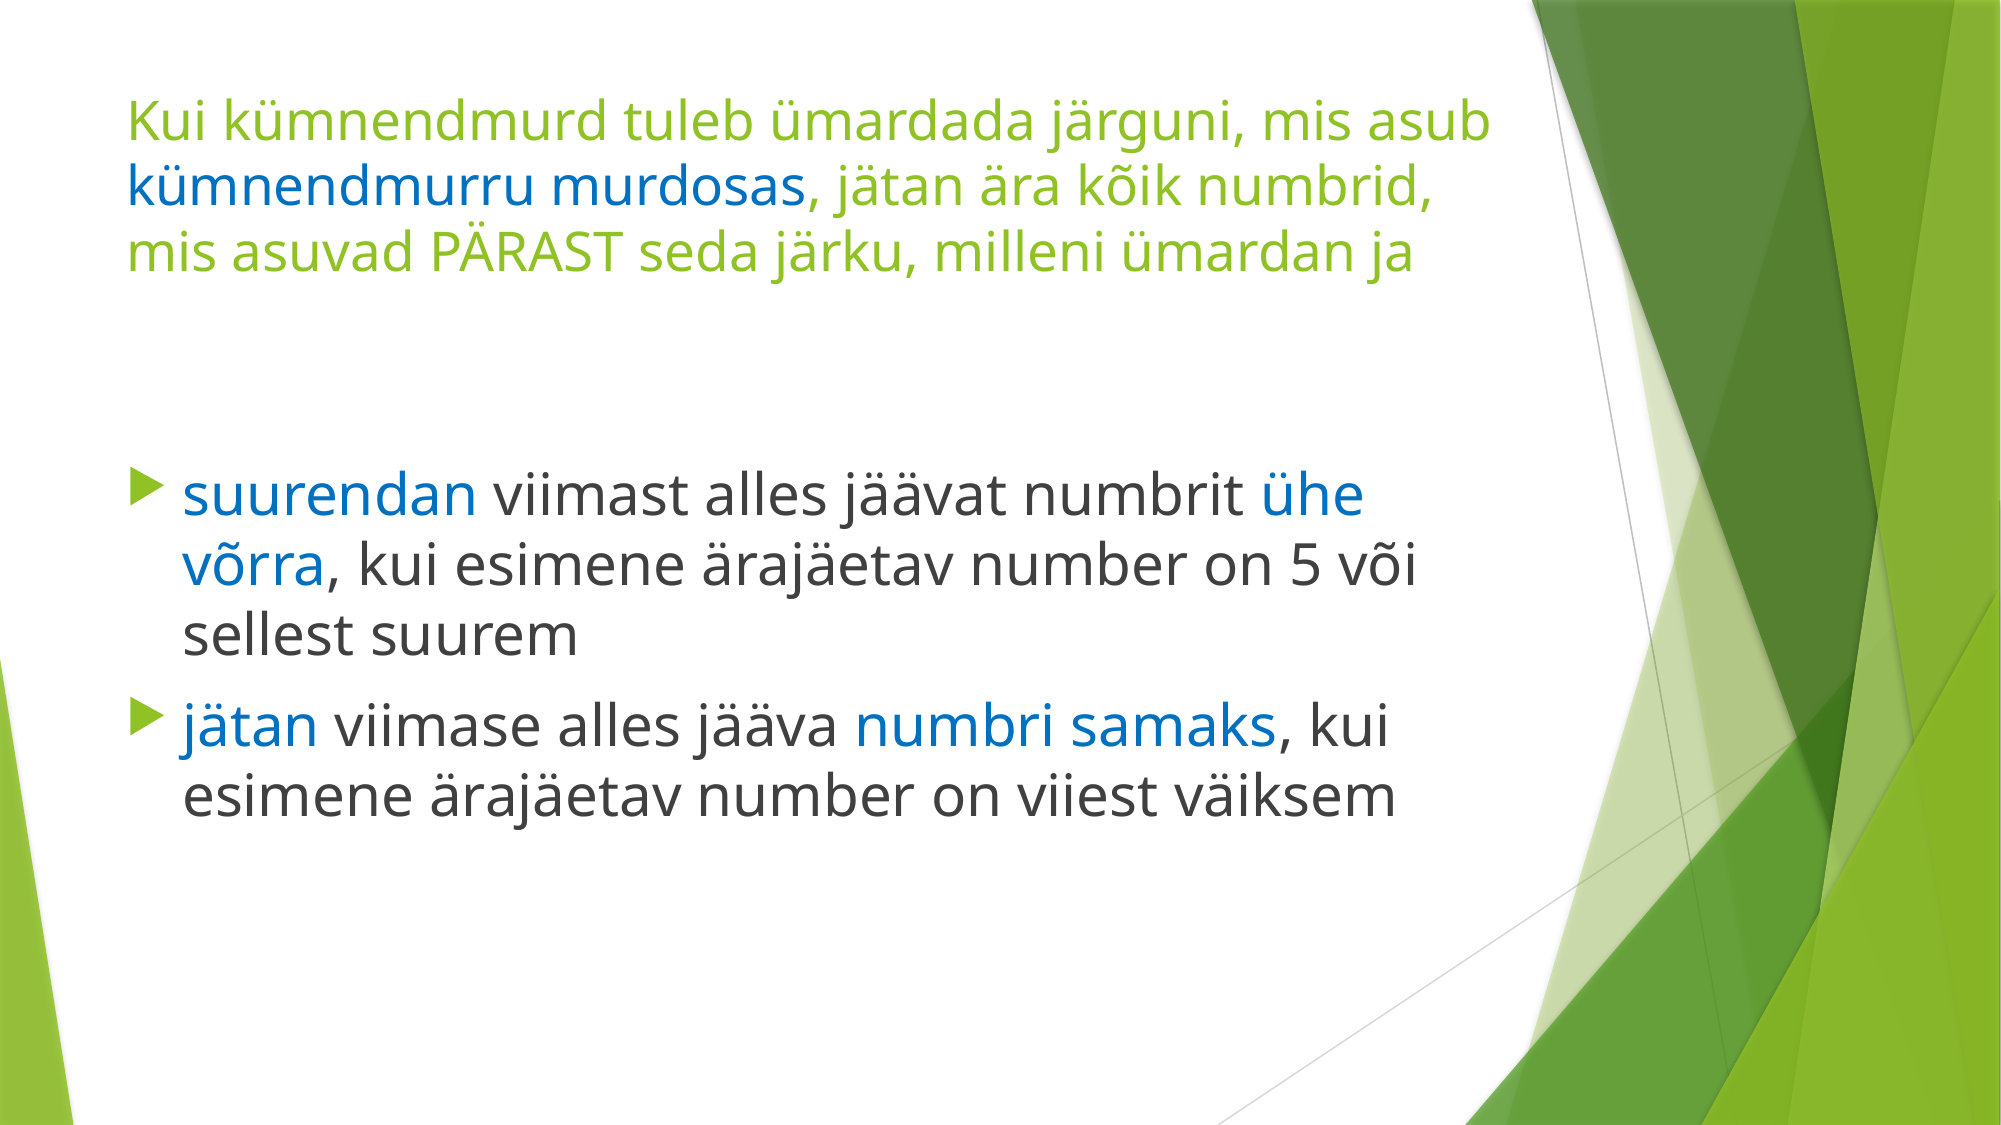

# Kui kümnendmurd tuleb ümardada järguni, mis asub kümnendmurru murdosas, jätan ära kõik numbrid, mis asuvad PÄRAST seda järku, milleni ümardan ja
suurendan viimast alles jäävat numbrit ühe võrra, kui esimene ärajäetav number on 5 või sellest suurem
jätan viimase alles jääva numbri samaks, kui esimene ärajäetav number on viiest väiksem